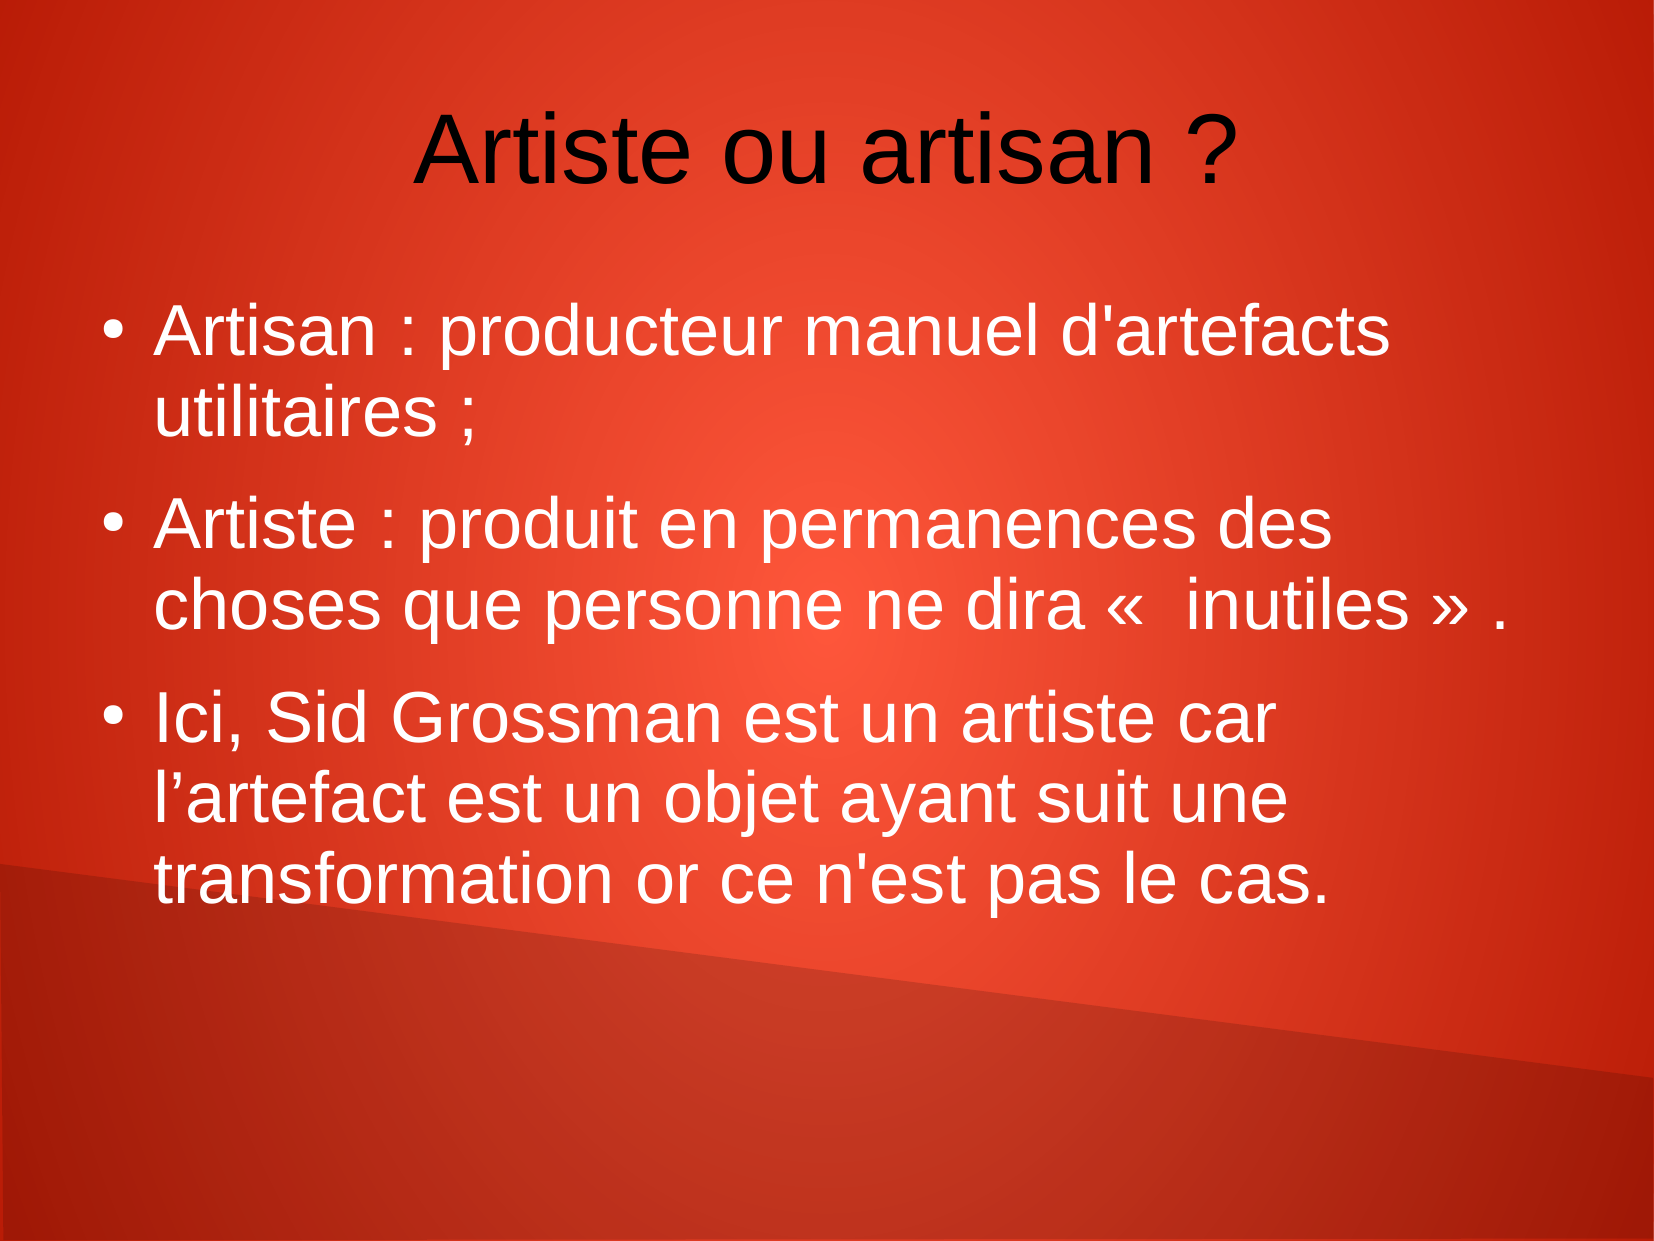

# Artiste ou artisan ?
Artisan : producteur manuel d'artefacts utilitaires ;
Artiste : produit en permanences des choses que personne ne dira «  inutiles » .
Ici, Sid Grossman est un artiste car l’artefact est un objet ayant suit une transformation or ce n'est pas le cas.